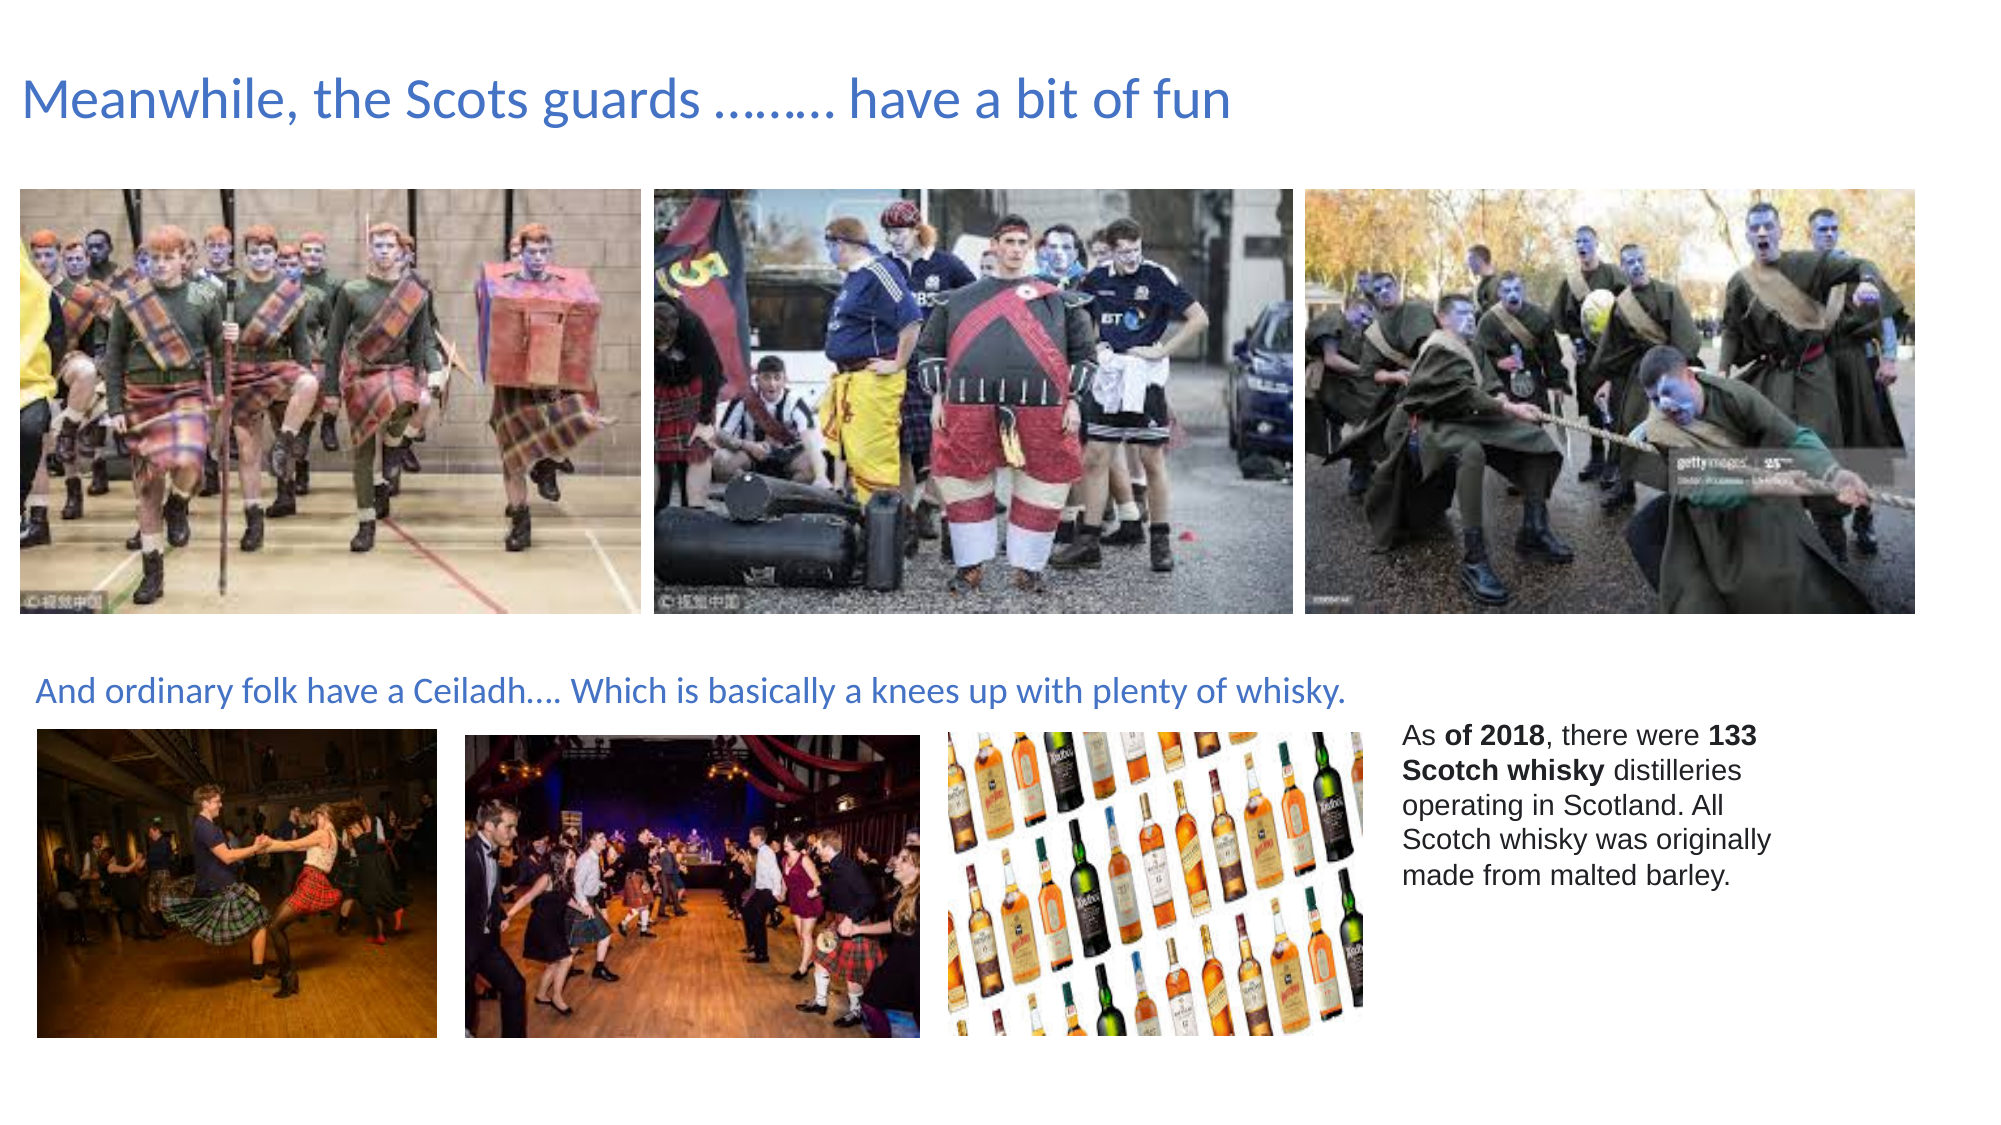

Meanwhile, the Scots guards ……… have a bit of fun
And ordinary folk have a Ceiladh…. Which is basically a knees up with plenty of whisky.
As of 2018, there were 133 Scotch whisky distilleries operating in Scotland. All Scotch whisky was originally made from malted barley.